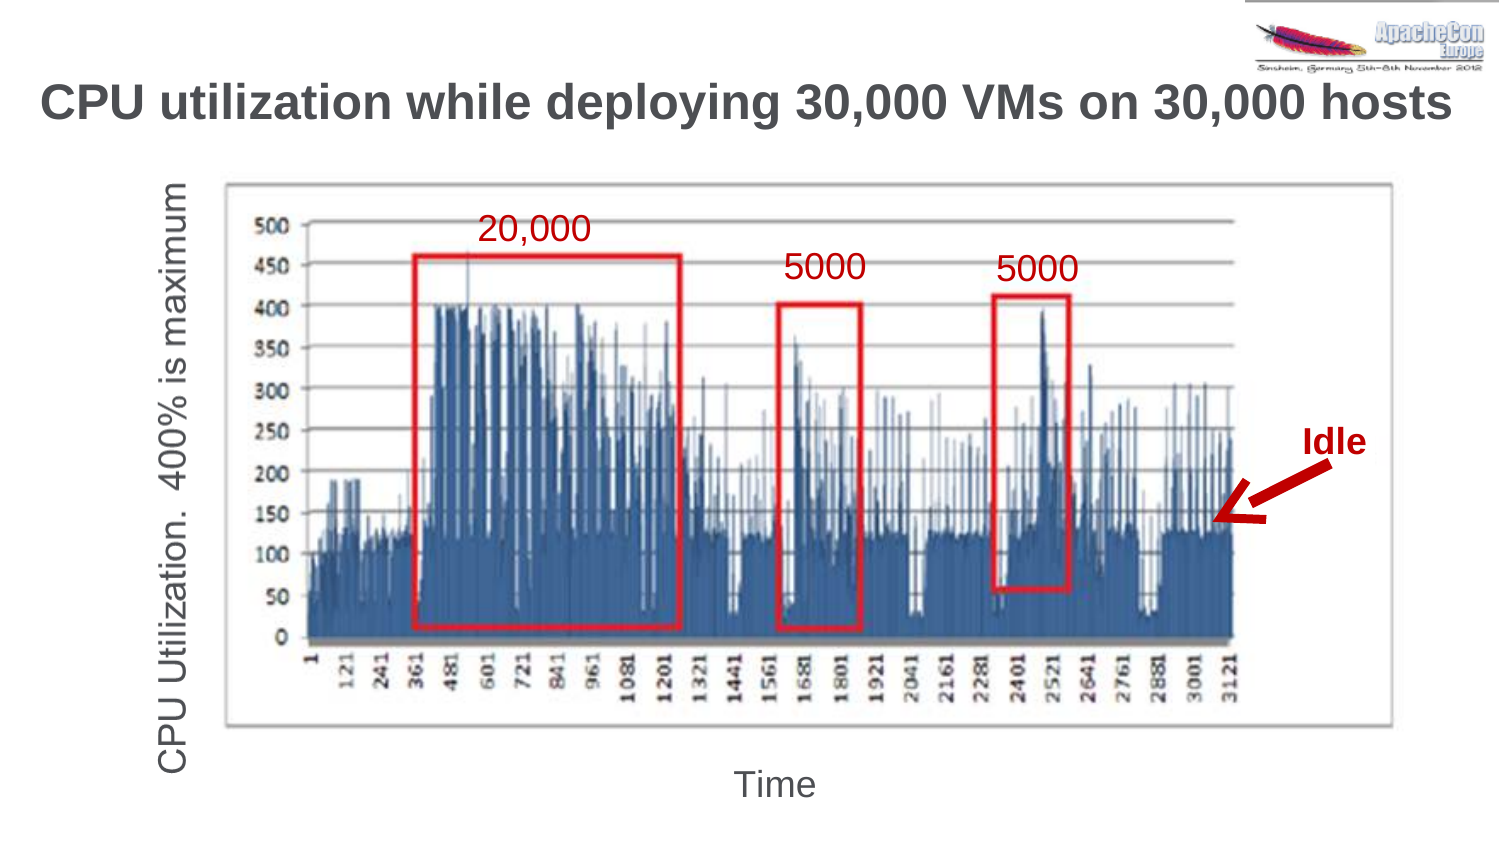

# CPU utilization while deploying 30,000 VMs on 30,000 hosts
20,000
5000
5000
Idle
Time